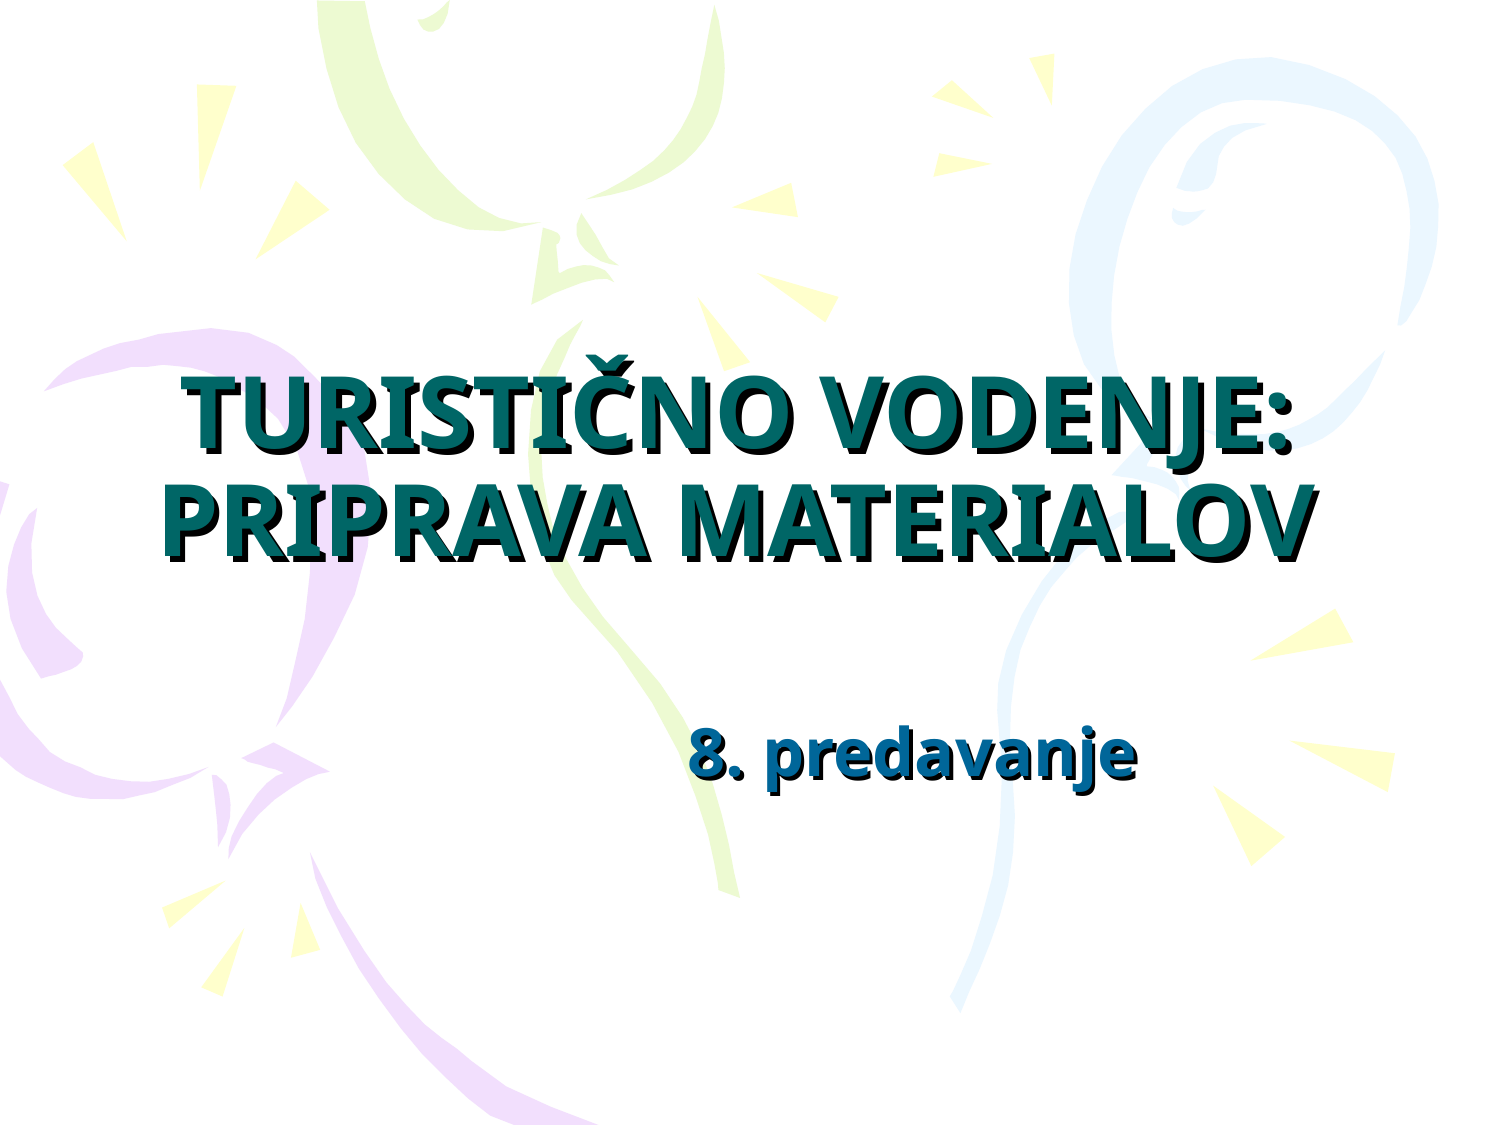

# TURISTIČNO VODENJE: PRIPRAVA MATERIALOV
8. predavanje